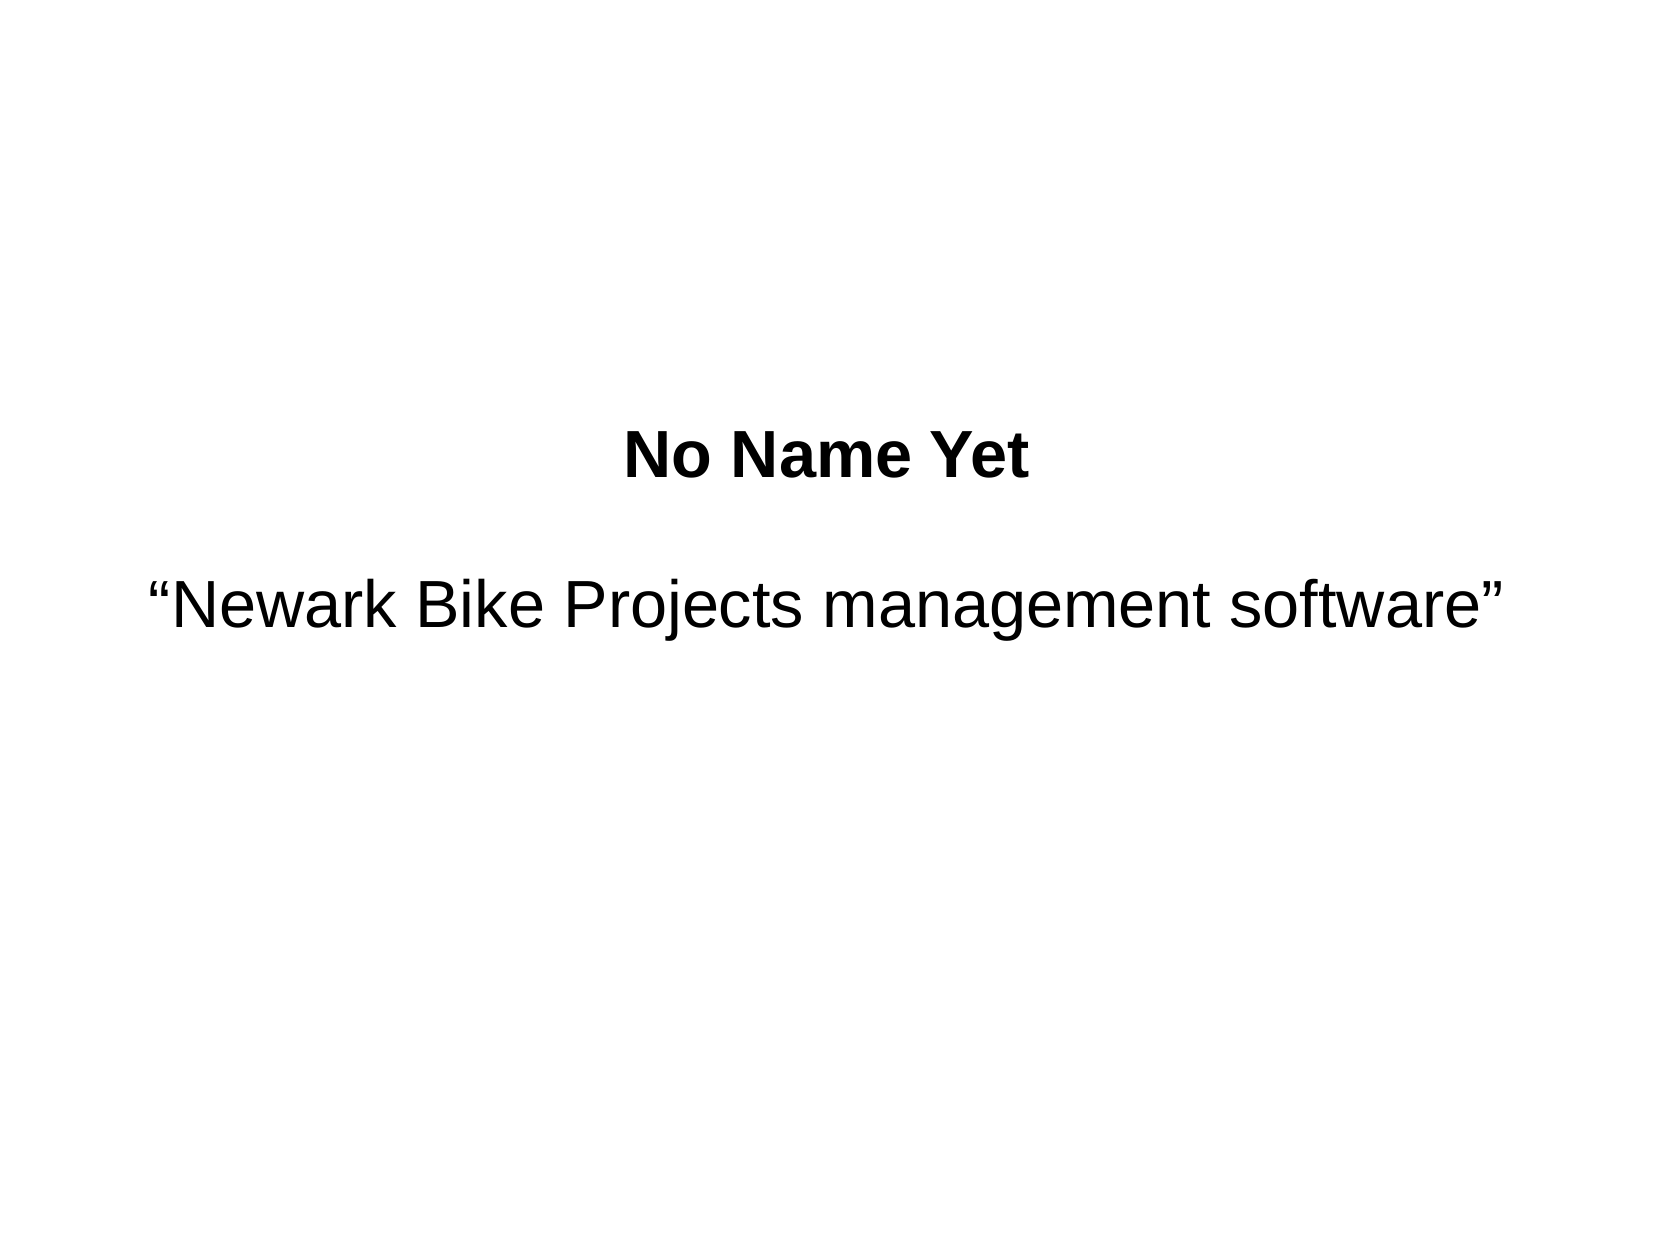

# No Name Yet
“Newark Bike Projects management software”